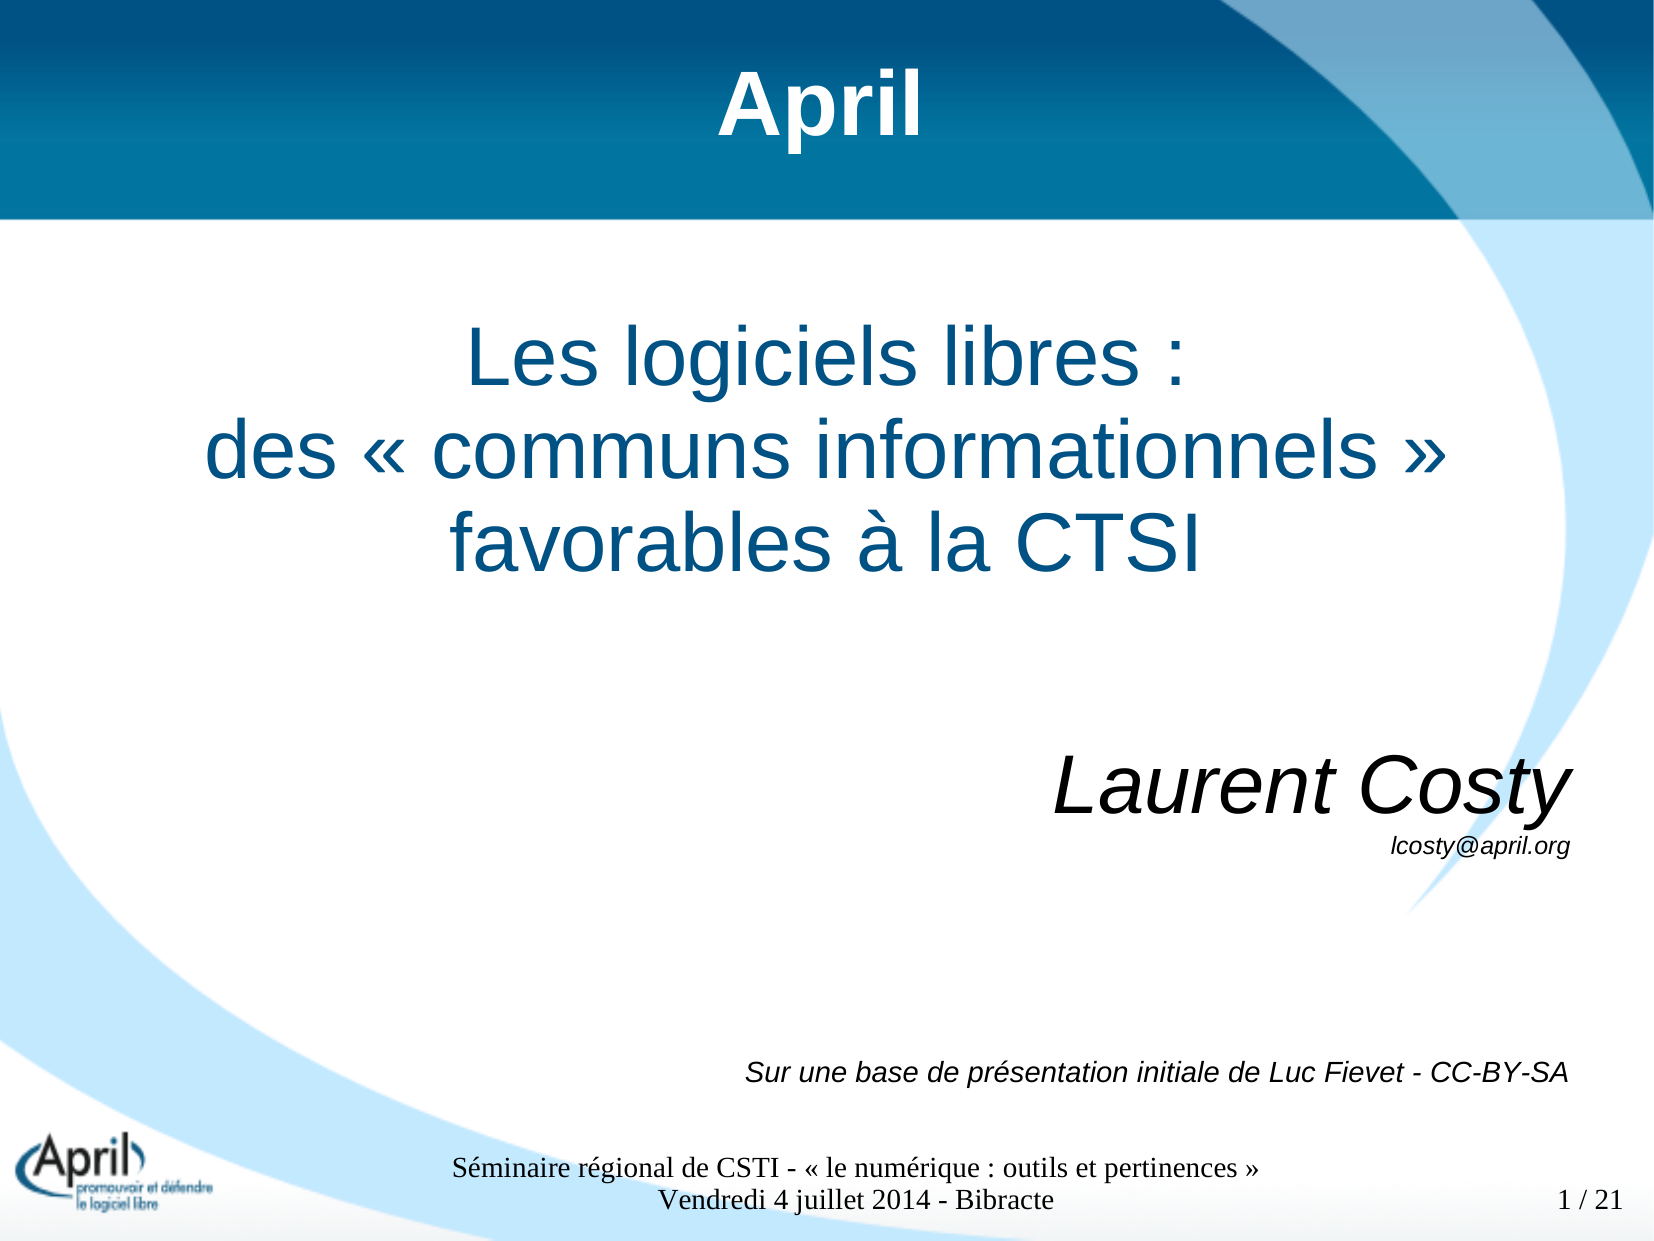

# April
Les logiciels libres :
des « communs informationnels » favorables à la CTSI
Laurent Costy
lcosty@april.org
Sur une base de présentation initiale de Luc Fievet - CC-BY-SA
L'informatique libre
1